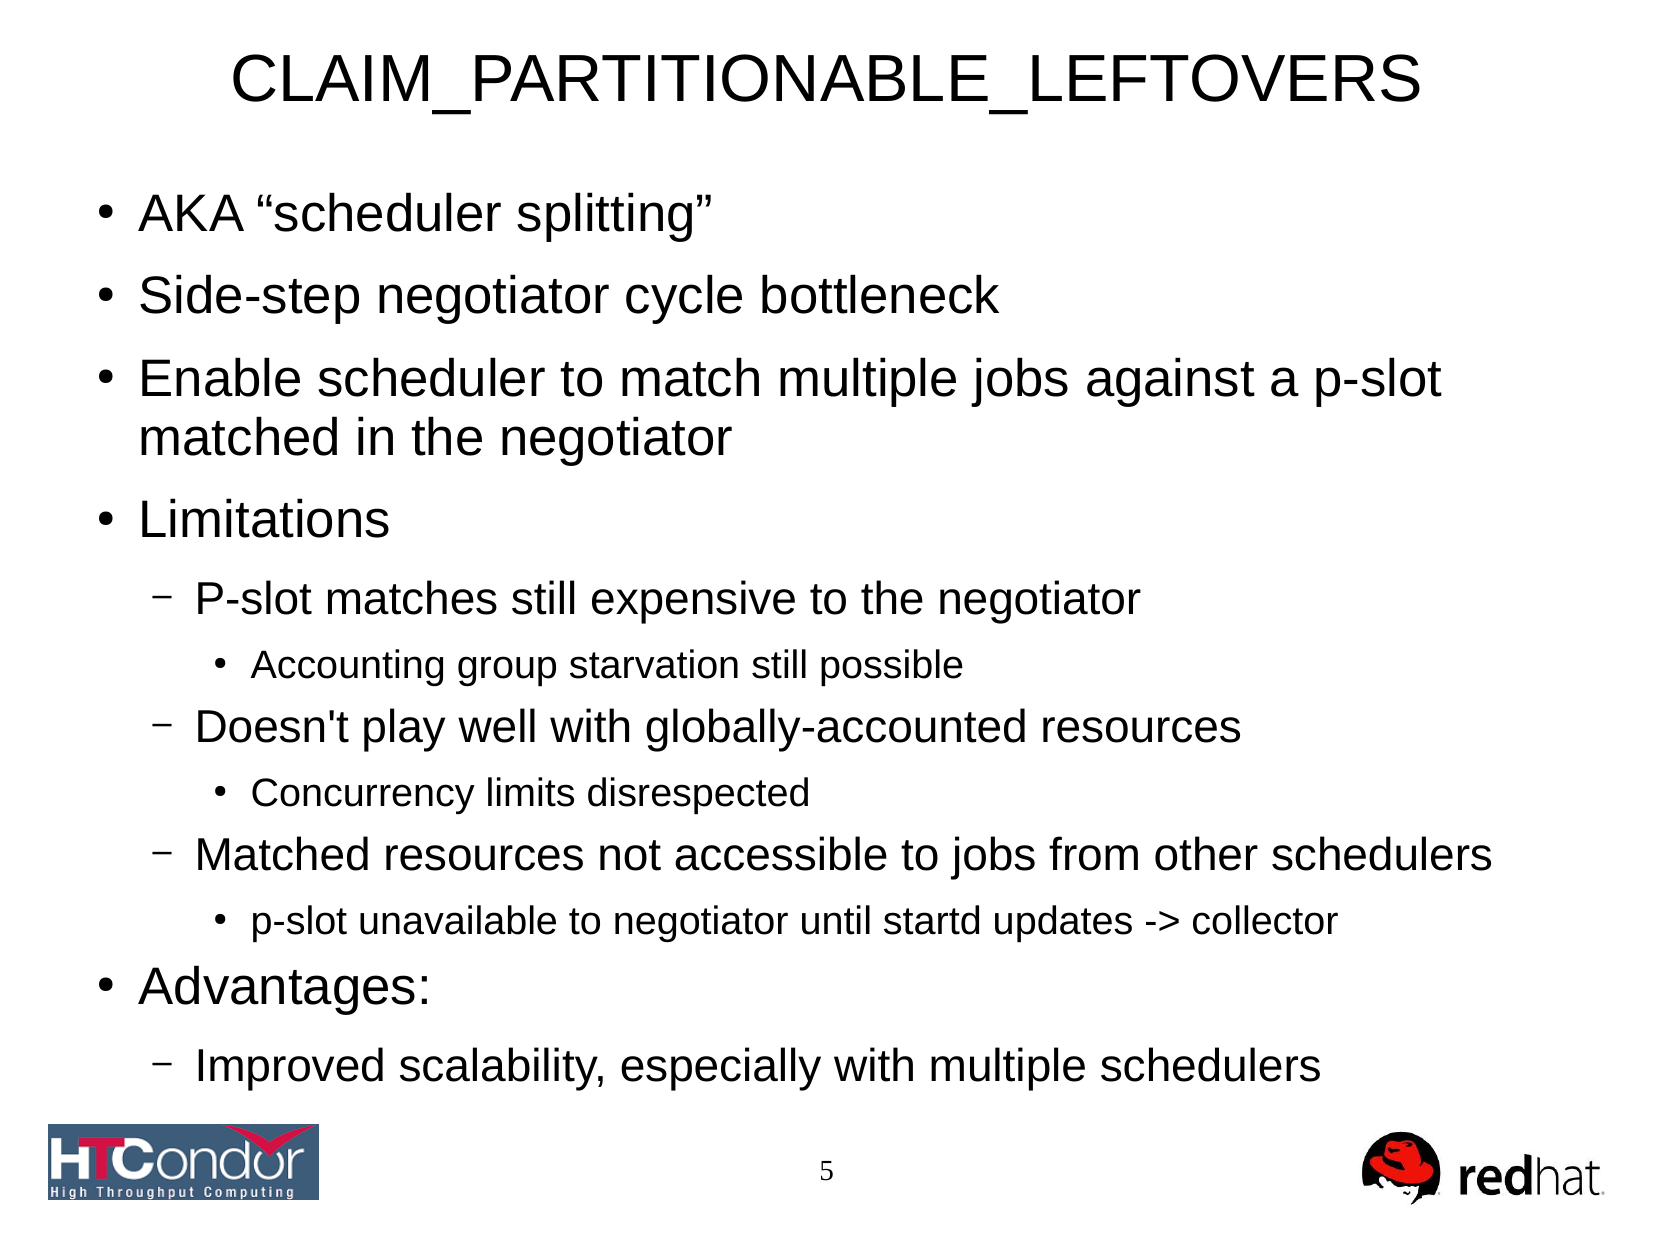

# CLAIM_PARTITIONABLE_LEFTOVERS
AKA “scheduler splitting”
Side-step negotiator cycle bottleneck
Enable scheduler to match multiple jobs against a p-slot matched in the negotiator
Limitations
P-slot matches still expensive to the negotiator
Accounting group starvation still possible
Doesn't play well with globally-accounted resources
Concurrency limits disrespected
Matched resources not accessible to jobs from other schedulers
p-slot unavailable to negotiator until startd updates -> collector
Advantages:
Improved scalability, especially with multiple schedulers
5